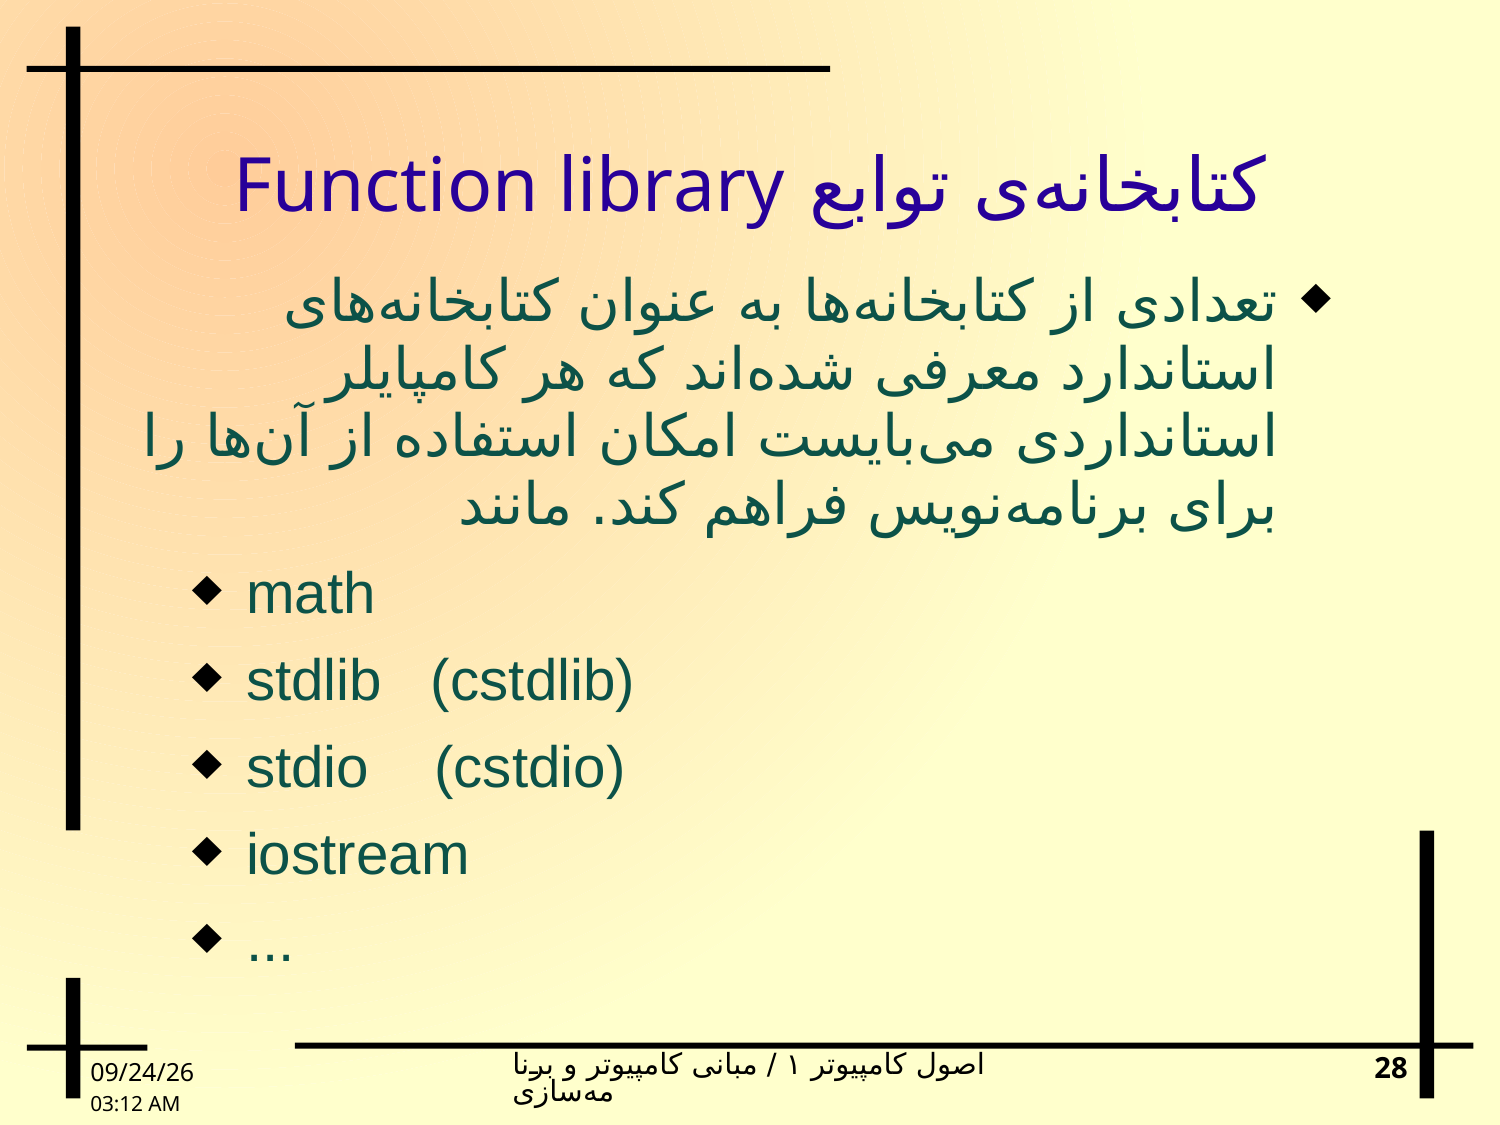

کتابخانه‌ی توابع Function library
# تعدادی از کتابخانه‌ها به عنوان کتابخانه‌های استاندارد معرفی شده‌اند که هر کامپایلر استانداردی می‌بایست امکان استفاده از آن‌ها را برای برنامه‌نویس فراهم کند. مانند
math
stdlib (cstdlib)
stdio (cstdio)
iostream
...
اصول کامپیوتر ۱ / مبانی کامپیوتر و برنامه‌سازی
28